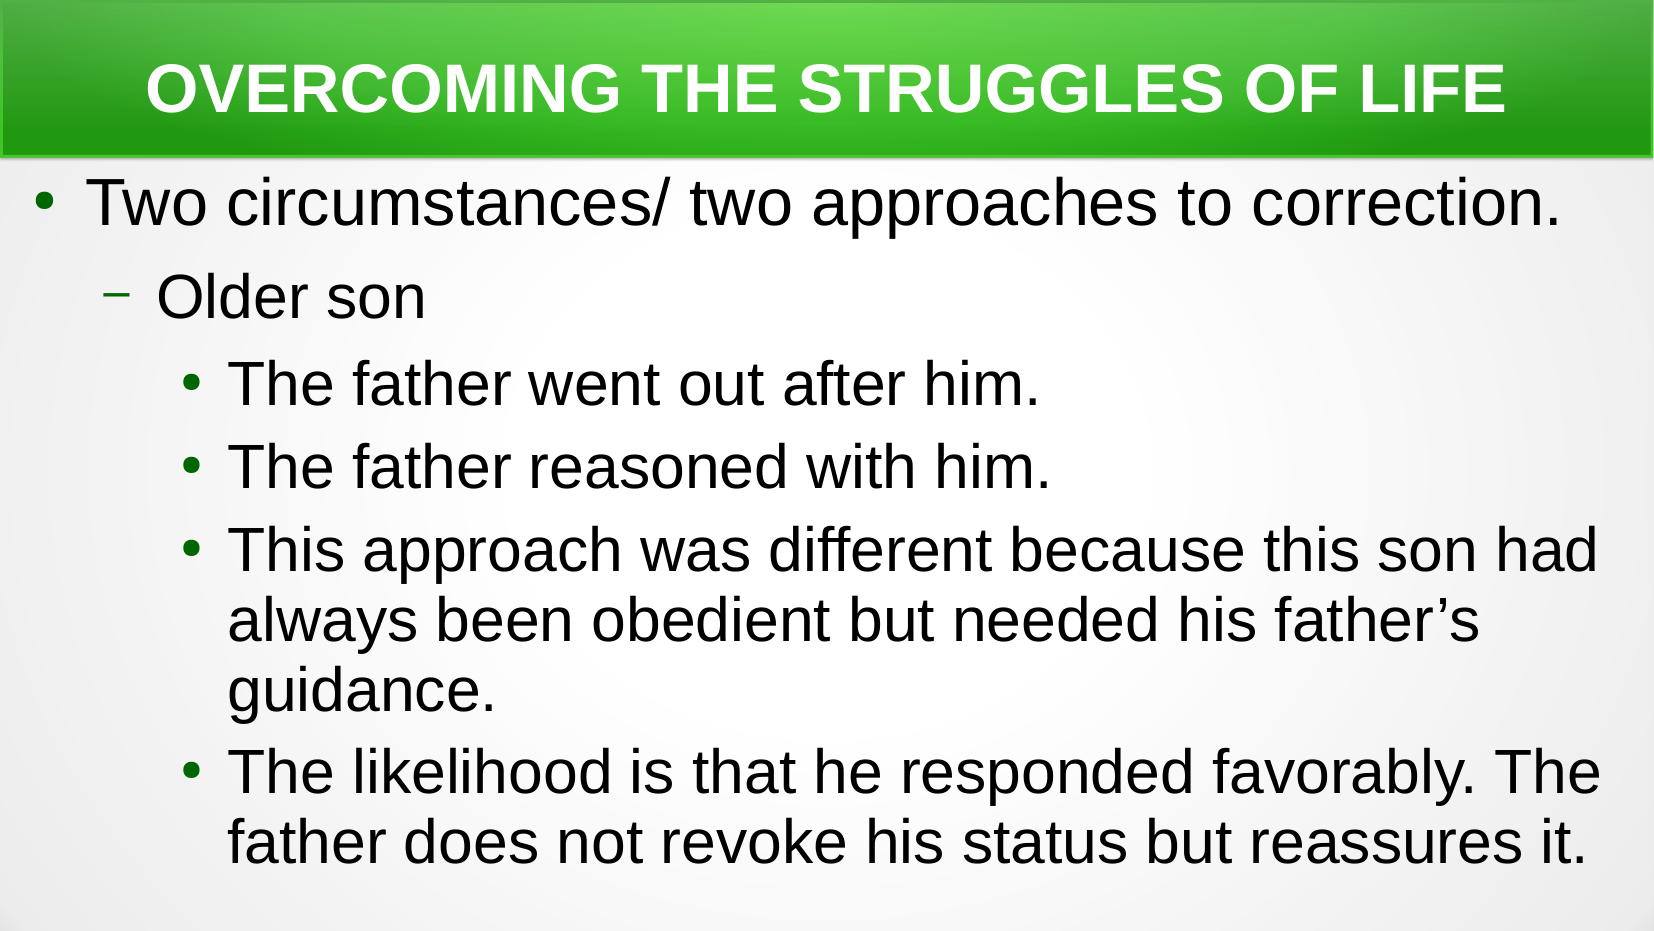

# OVERCOMING THE STRUGGLES OF LIFE
Two circumstances/ two approaches to correction.
Older son
The father went out after him.
The father reasoned with him.
This approach was different because this son had always been obedient but needed his father’s guidance.
The likelihood is that he responded favorably. The father does not revoke his status but reassures it.